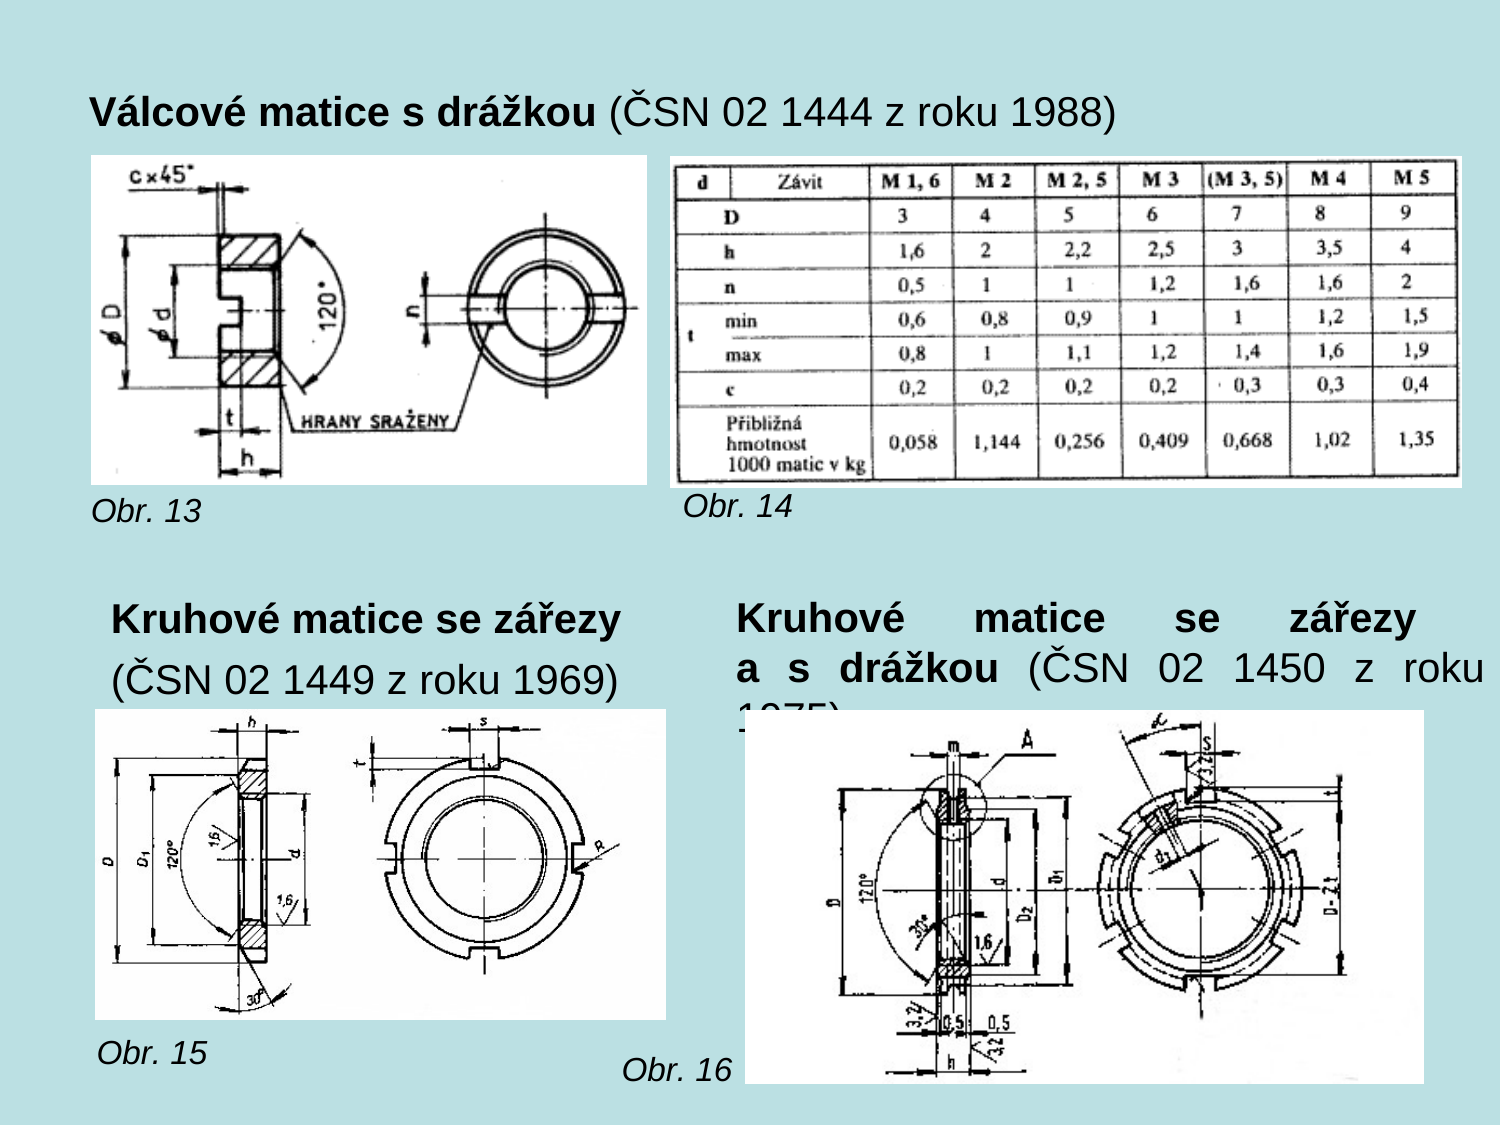

Válcové matice s drážkou (ČSN 02 1444 z roku 1988)
Obr. 14
Obr. 13
Kruhové matice se zářezy
a s drážkou (ČSN 02 1450 z roku 1975)
Kruhové matice se zářezy
(ČSN 02 1449 z roku 1969)
Obr. 15
Obr. 16